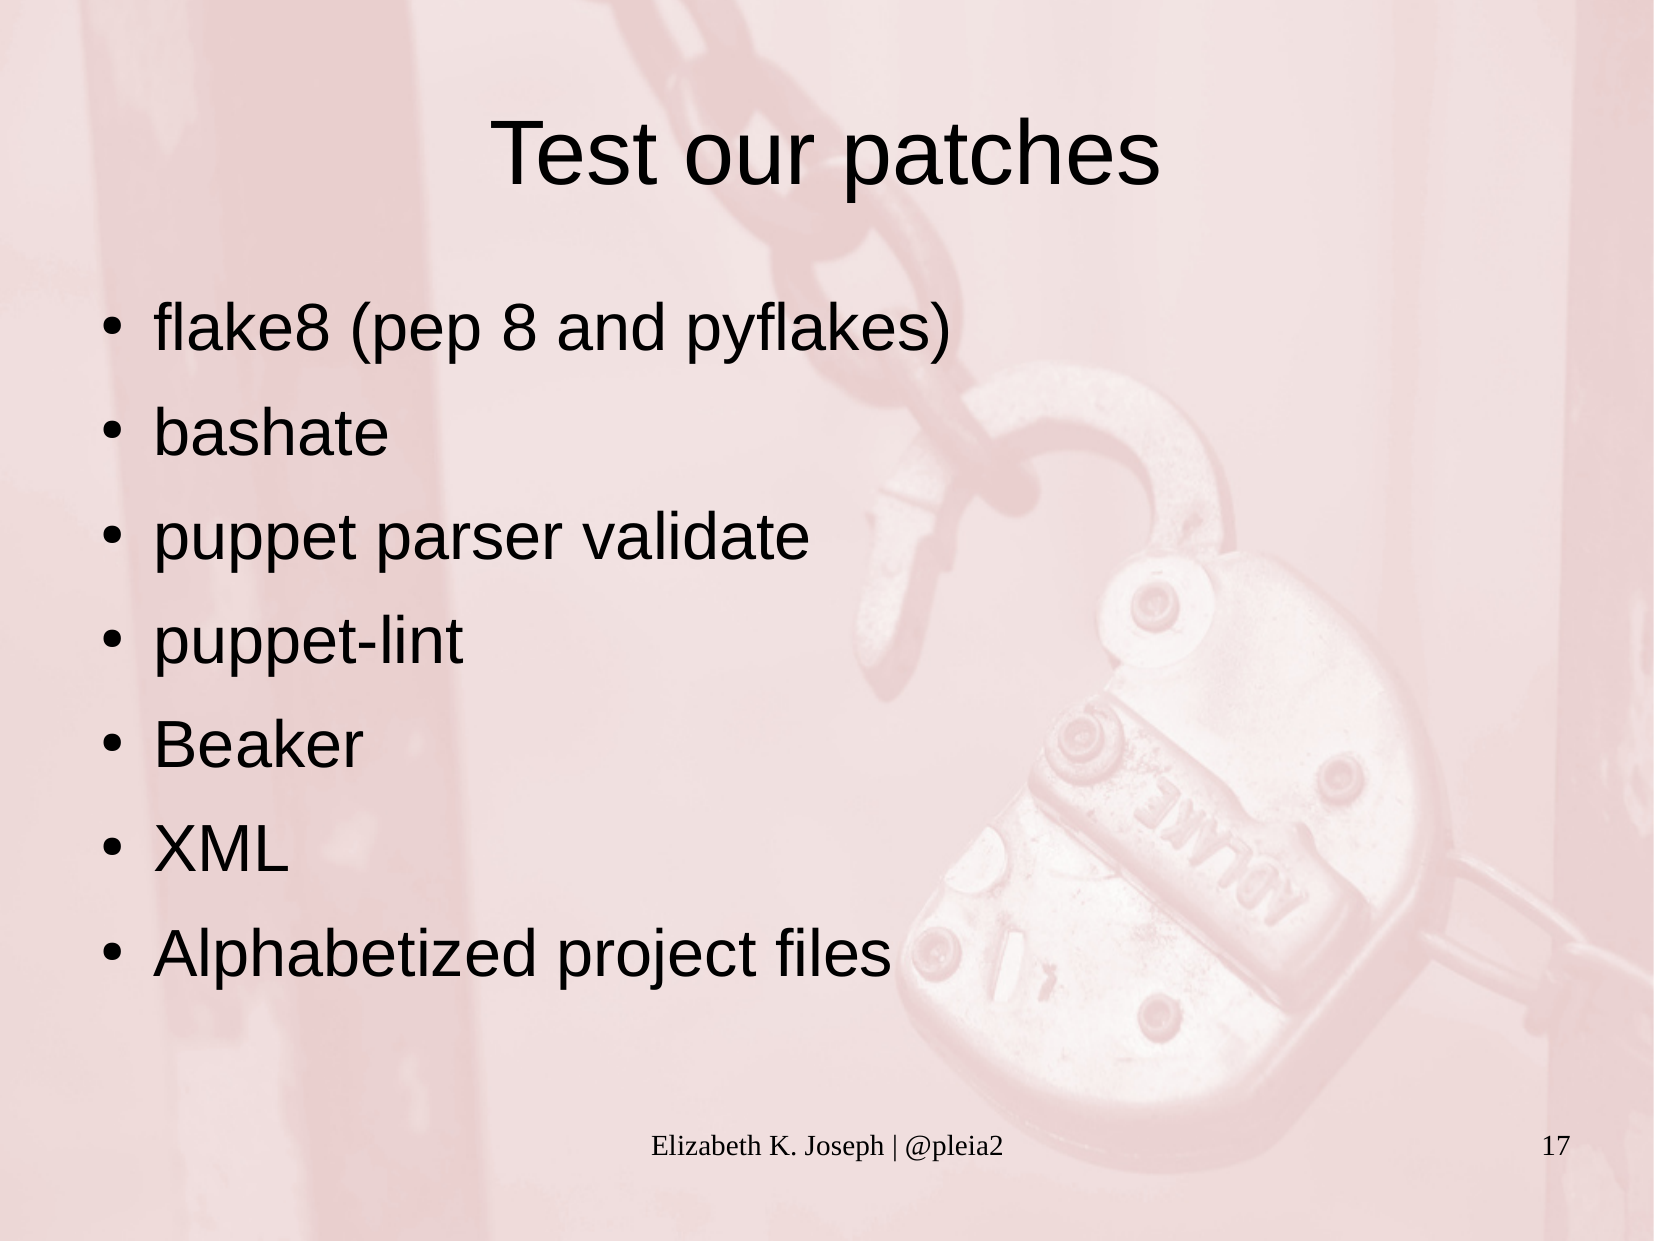

# Test our patches
flake8 (pep 8 and pyflakes)
bashate
puppet parser validate
puppet-lint
Beaker
XML
Alphabetized project files
Elizabeth K. Joseph | @pleia2
17